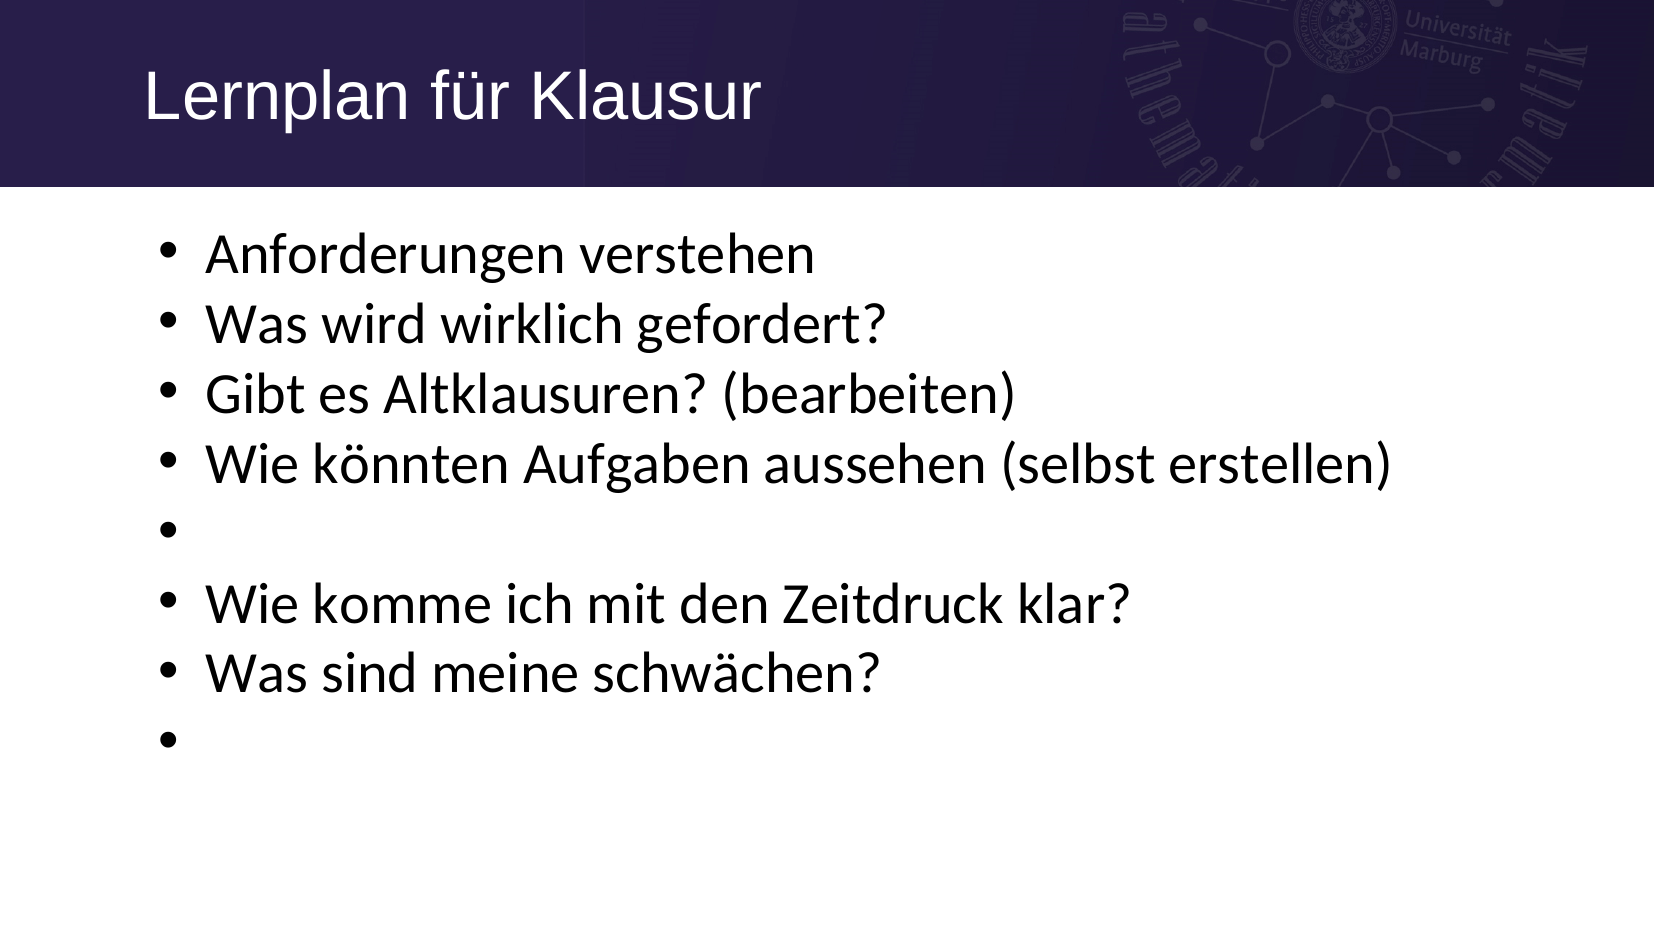

Lernplan für Klausur
#
Anforderungen verstehen
Was wird wirklich gefordert?
Gibt es Altklausuren? (bearbeiten)
Wie könnten Aufgaben aussehen (selbst erstellen)
Wie komme ich mit den Zeitdruck klar?
Was sind meine schwächen?